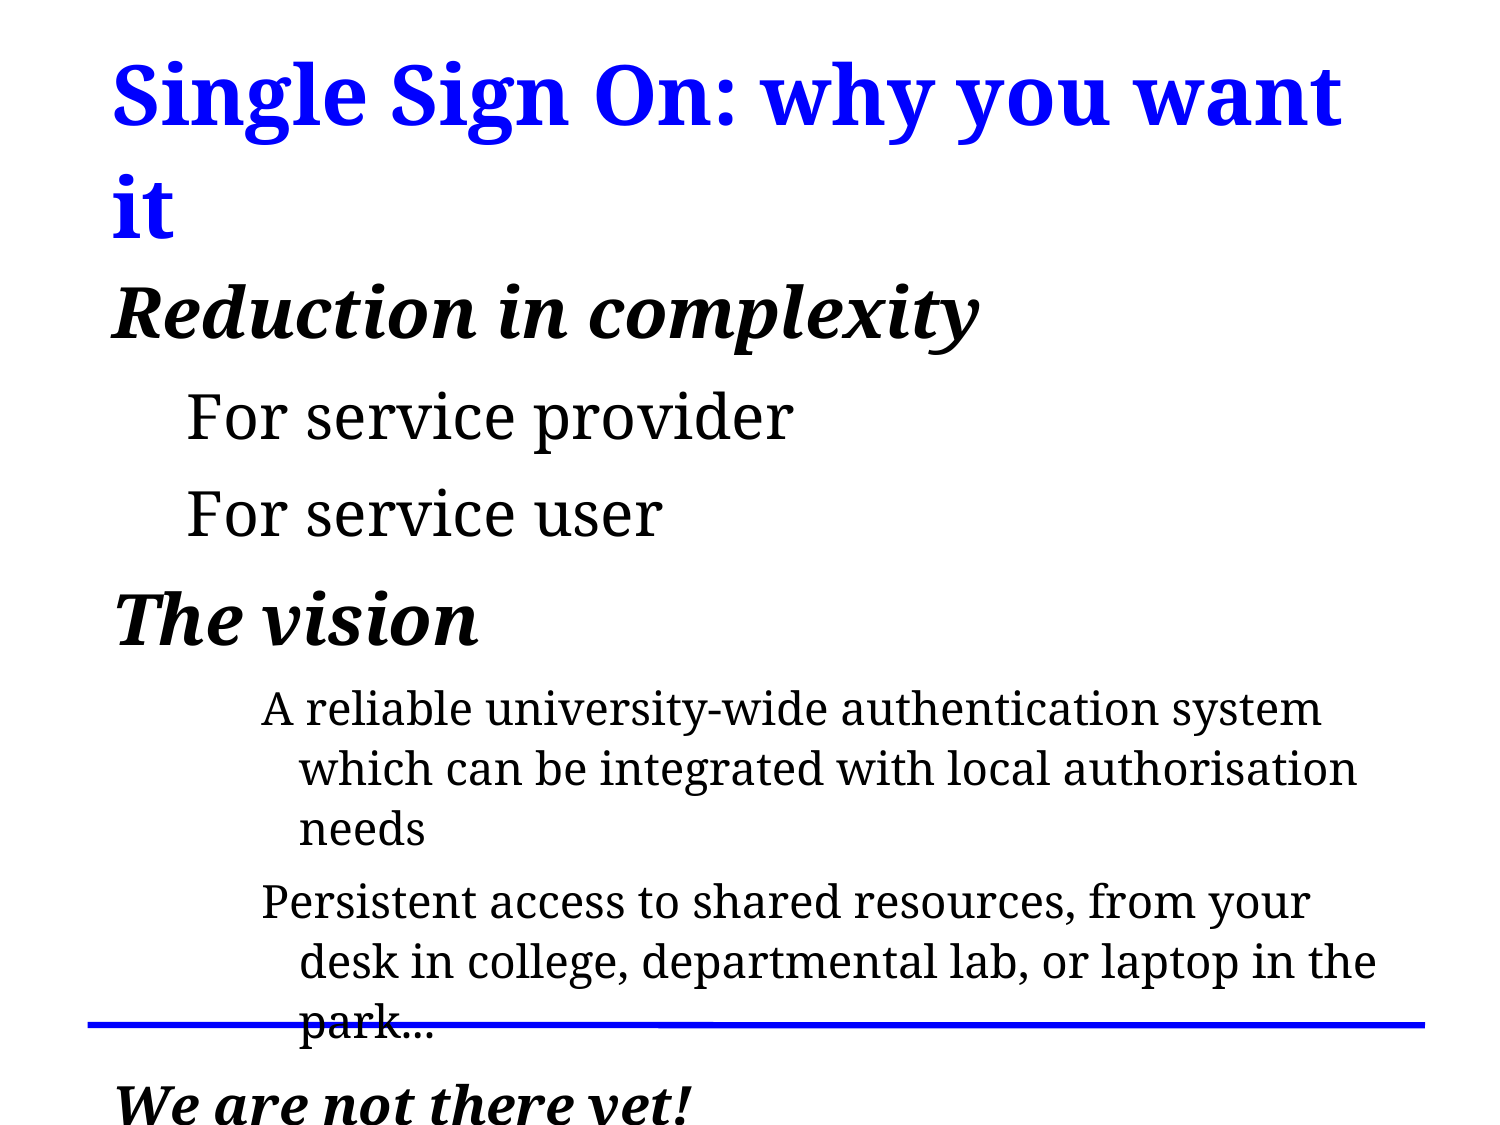

# Single Sign On: why you want it
Reduction in complexity
For service provider
For service user
The vision
A reliable university-wide authentication system which can be integrated with local authorisation needs
Persistent access to shared resources, from your desk in college, departmental lab, or laptop in the park...
We are not there yet!
 SSO is not the same as sharing passwords...